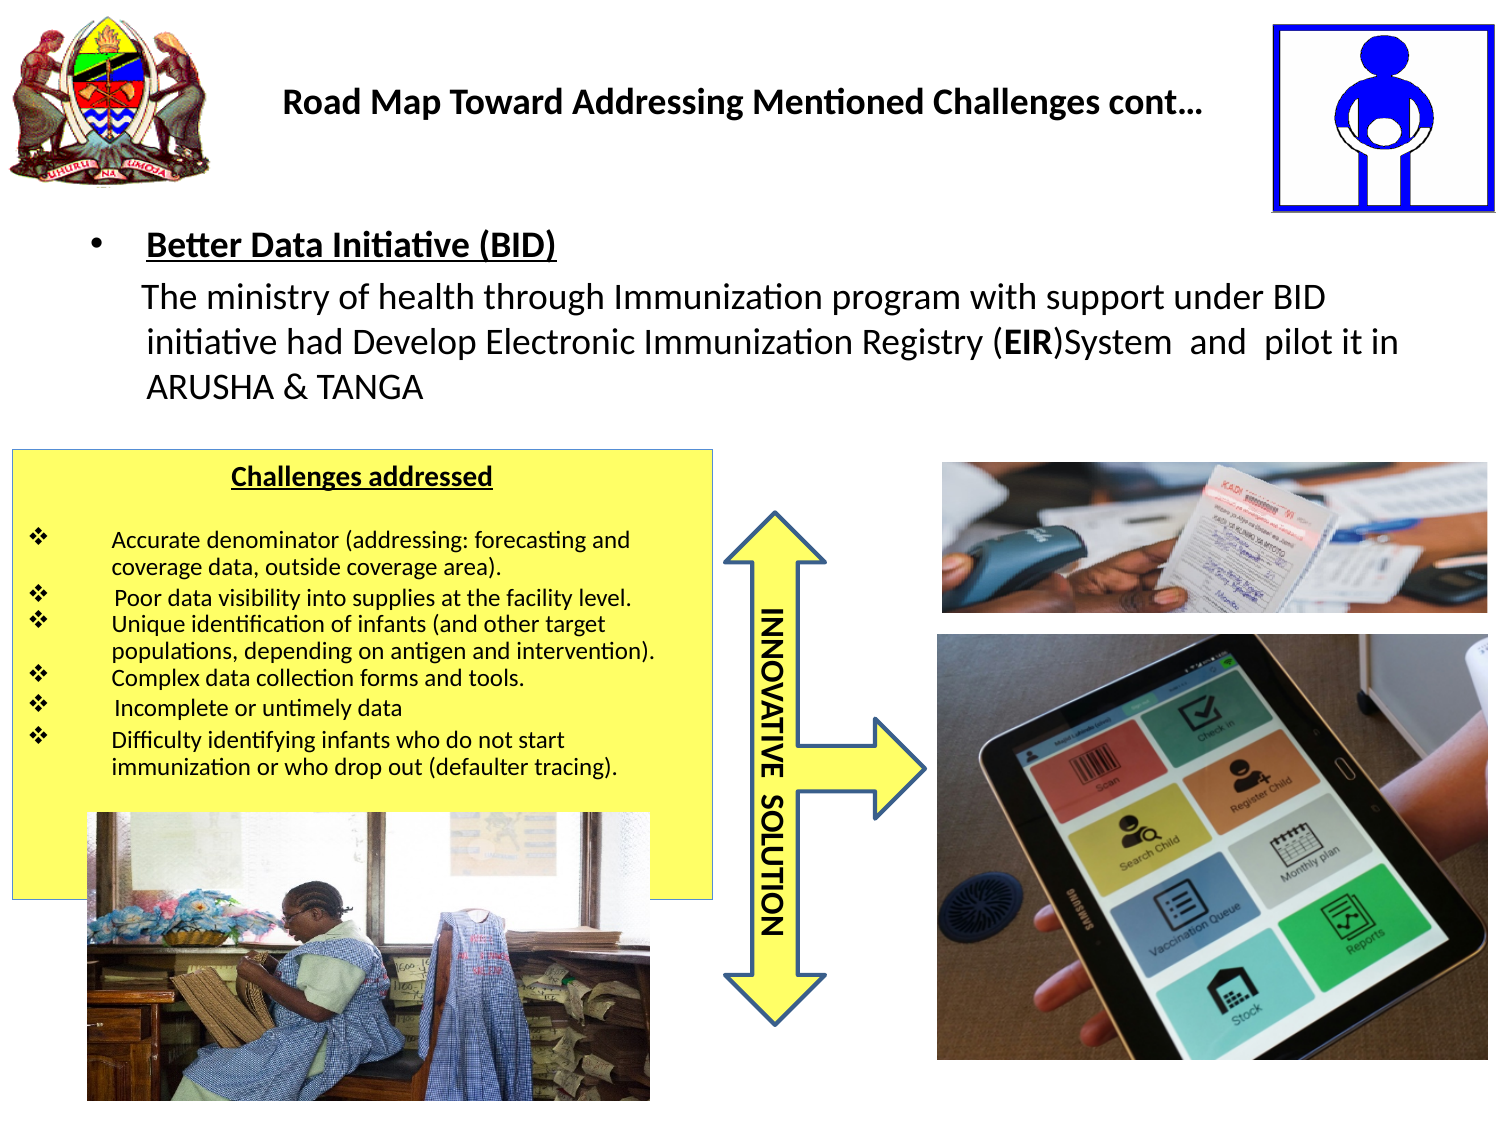

Road Map Toward Addressing Mentioned Challenges cont…
# Better Data Initiative (BID)
 The ministry of health through Immunization program with support under BID initiative had Develop Electronic Immunization Registry (EIR)System and pilot it in ARUSHA & TANGA
Challenges addressed
Accurate denominator (addressing: forecasting and coverage data, outside coverage area).
 Poor data visibility into supplies at the facility level.
Unique identification of infants (and other target populations, depending on antigen and intervention).
Complex data collection forms and tools.
 Incomplete or untimely data
Difficulty identifying infants who do not start immunization or who drop out (defaulter tracing).
 INNOVATIVE SOLUTION